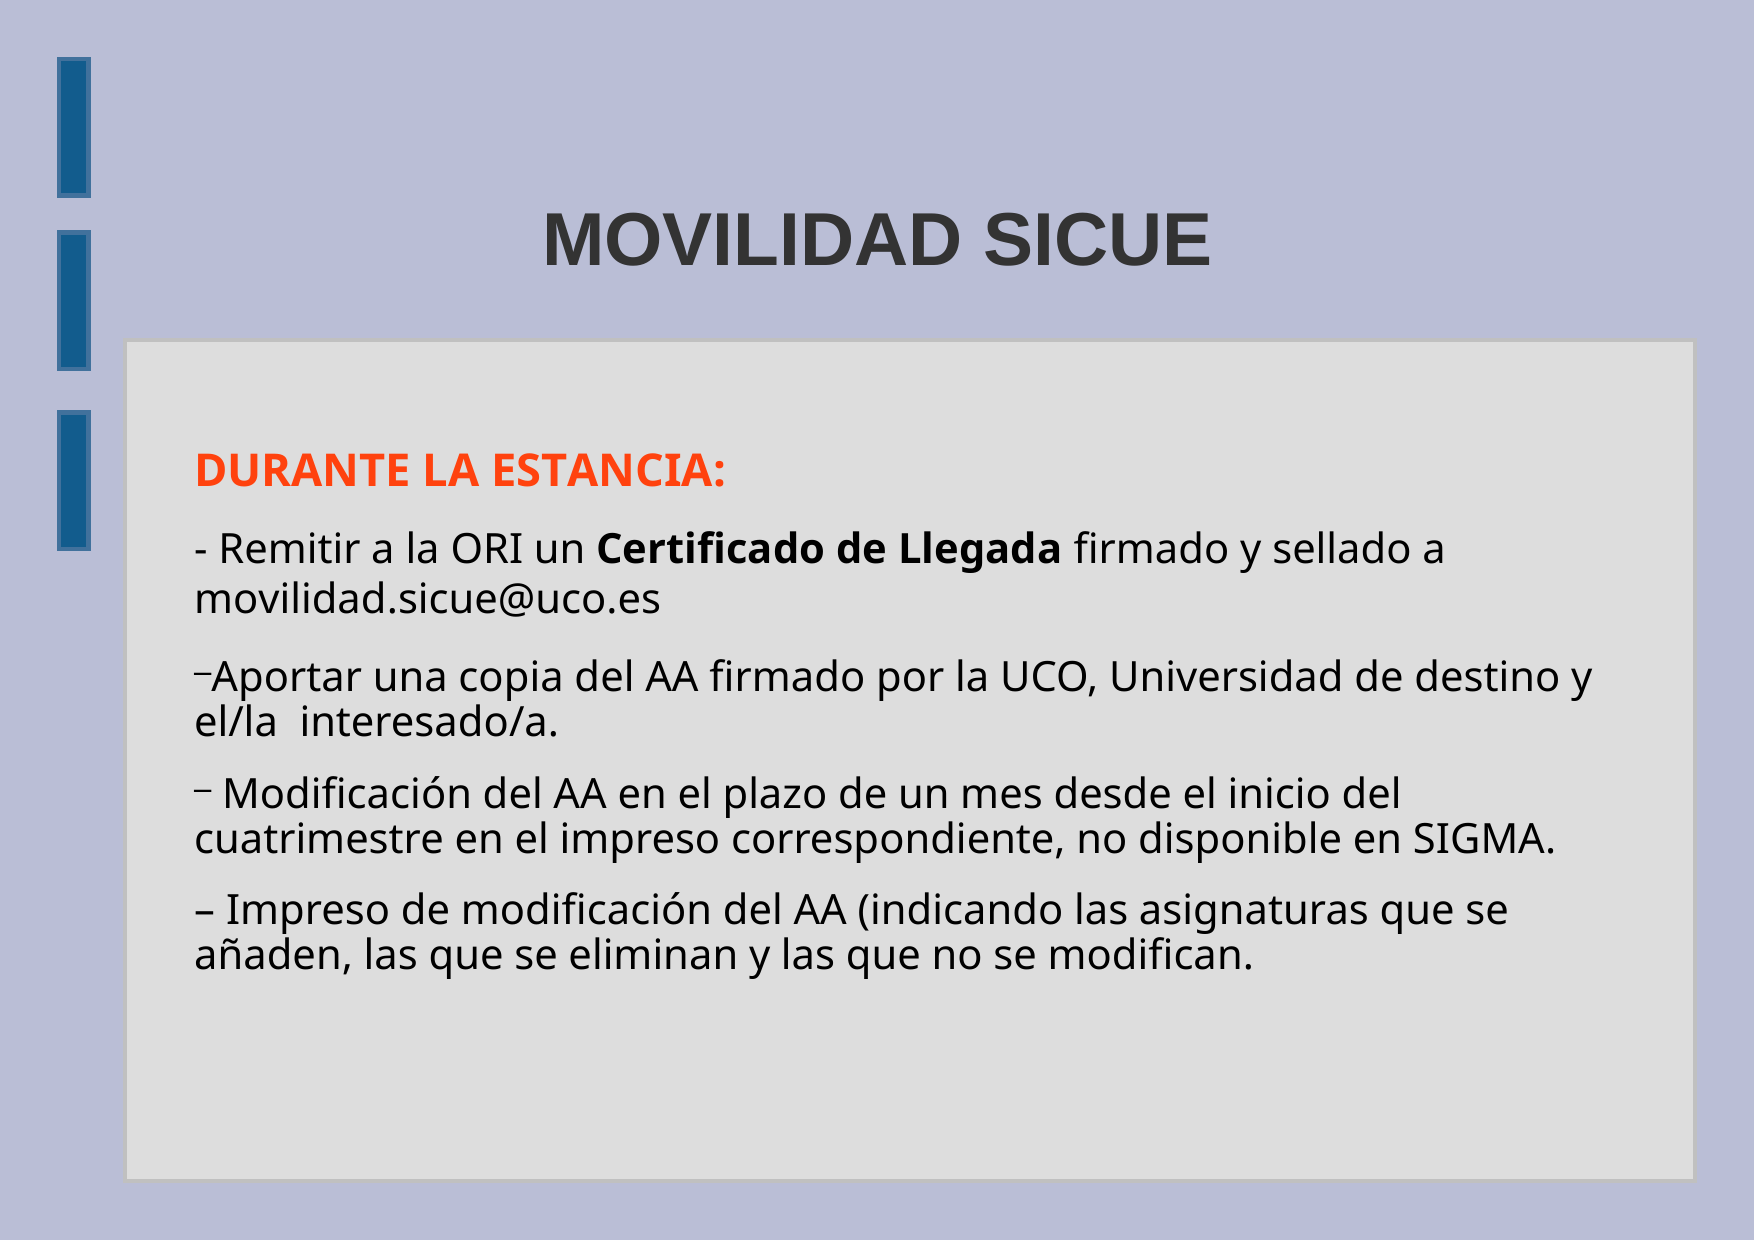

MOVILIDAD SICUE
DURANTE LA ESTANCIA:
- Remitir a la ORI un Certificado de Llegada firmado y sellado a movilidad.sicue@uco.es
Aportar una copia del AA firmado por la UCO, Universidad de destino y el/la interesado/a.
 Modificación del AA en el plazo de un mes desde el inicio del cuatrimestre en el impreso correspondiente, no disponible en SIGMA.
– Impreso de modificación del AA (indicando las asignaturas que se añaden, las que se eliminan y las que no se modifican.